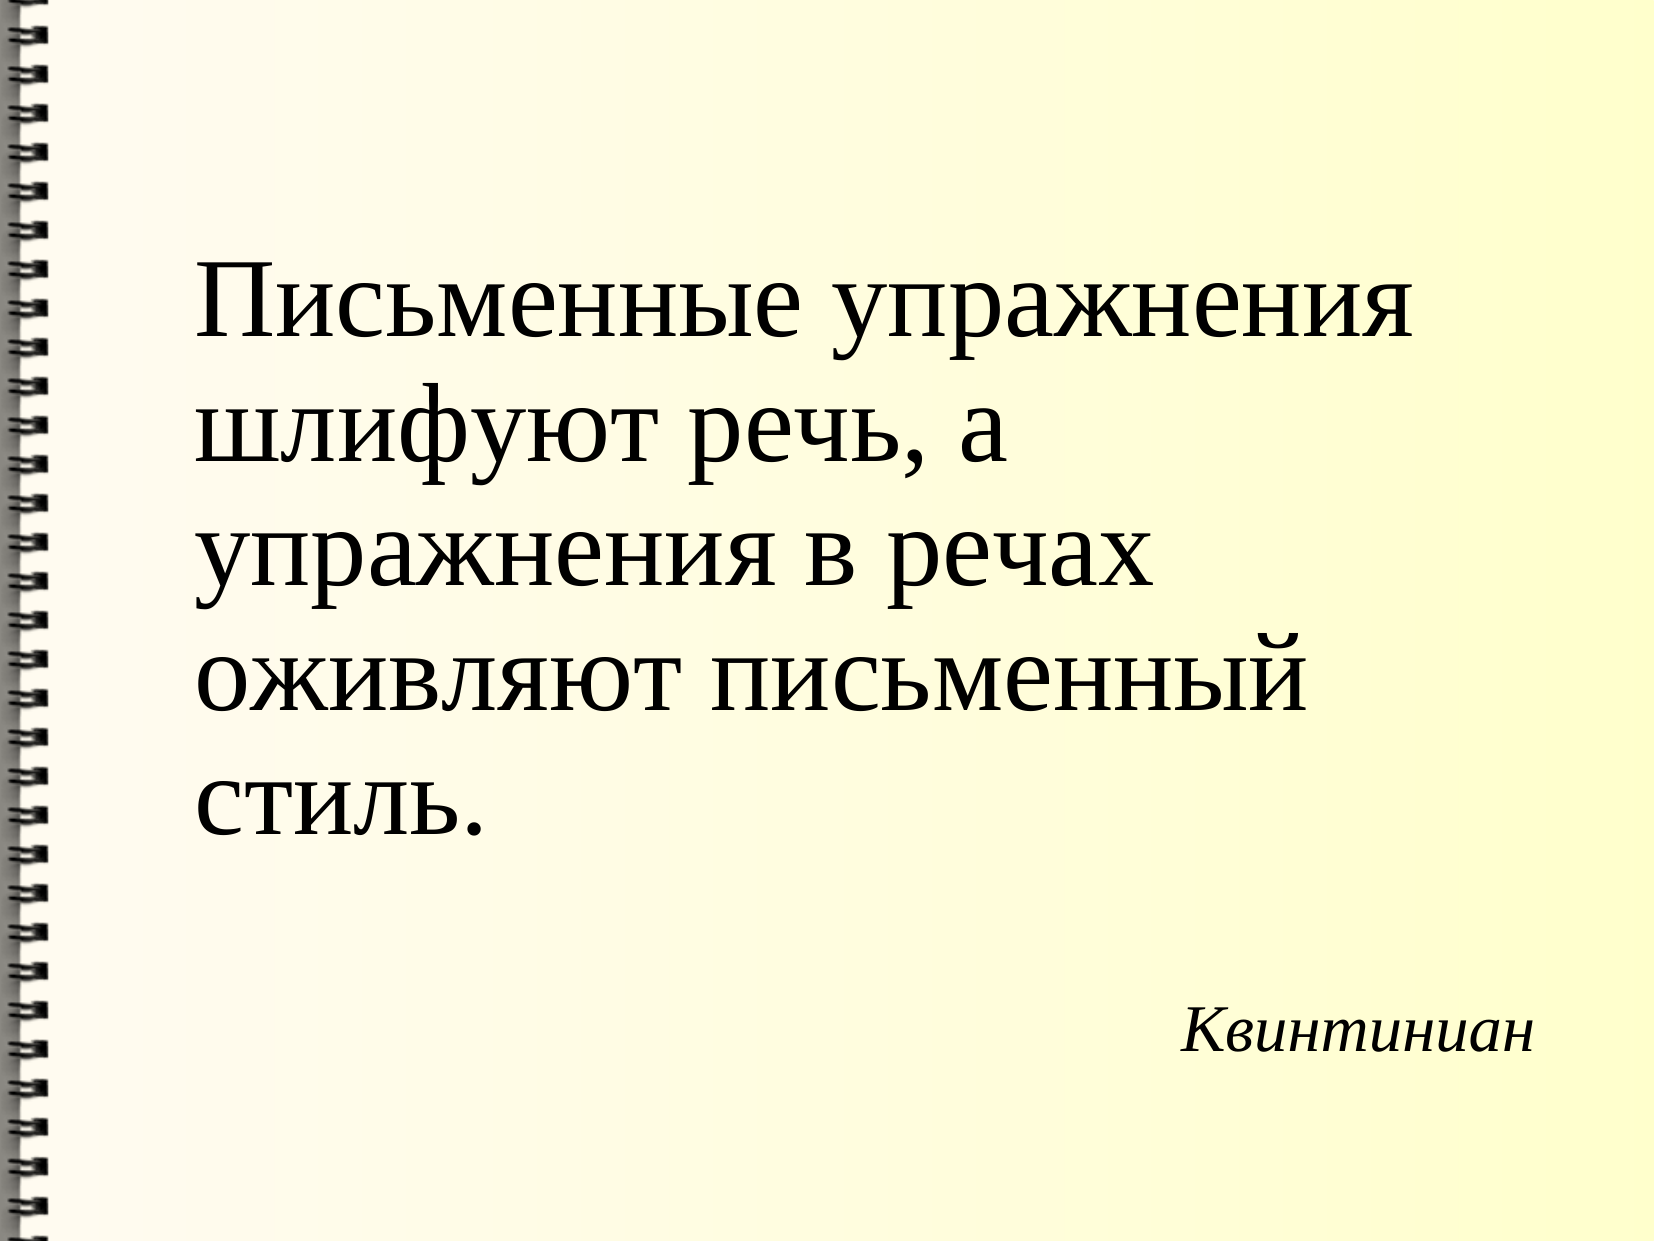

# Письменные упражнения шлифуют речь, а упражнения в речах оживляют письменный стиль.
Квинтиниан